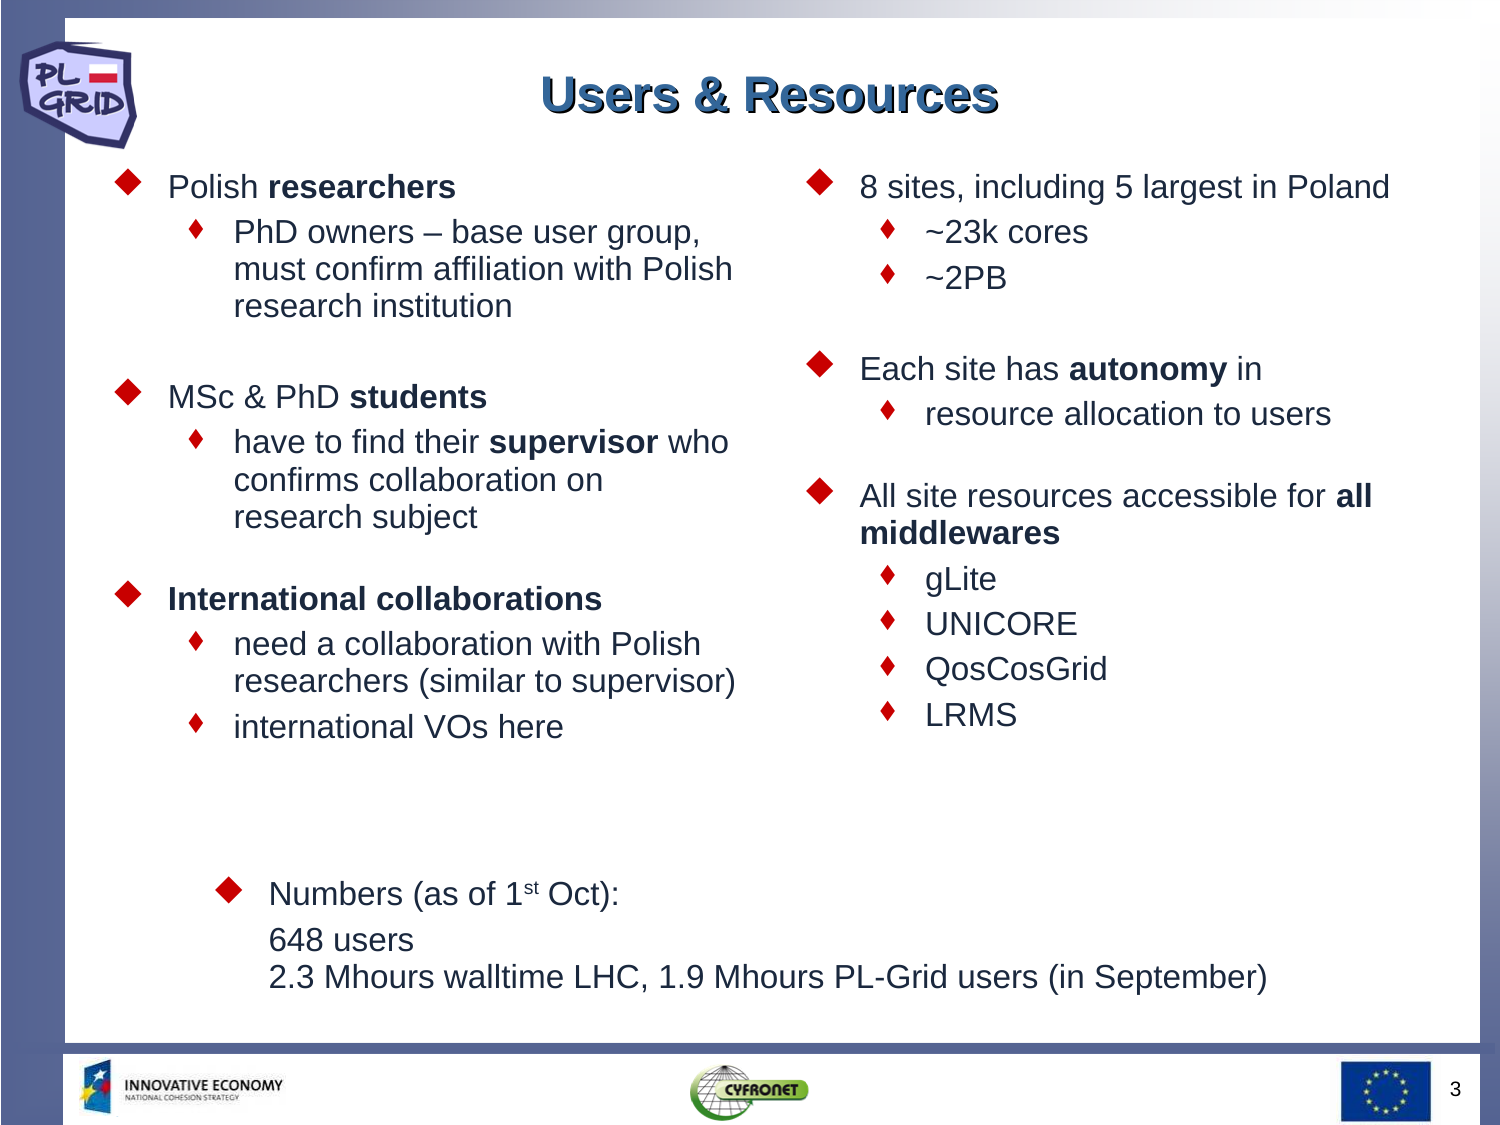

# Users & Resources
Polish researchers
PhD owners – base user group, must confirm affiliation with Polish research institution
MSc & PhD students
have to find their supervisor who confirms collaboration on research subject
International collaborations
need a collaboration with Polish researchers (similar to supervisor)
international VOs here
8 sites, including 5 largest in Poland
~23k cores
~2PB
Each site has autonomy in
resource allocation to users
All site resources accessible for all middlewares
gLite
UNICORE
QosCosGrid
LRMS
Numbers (as of 1st Oct):
648 users
2.3 Mhours walltime LHC, 1.9 Mhours PL-Grid users (in September)
3